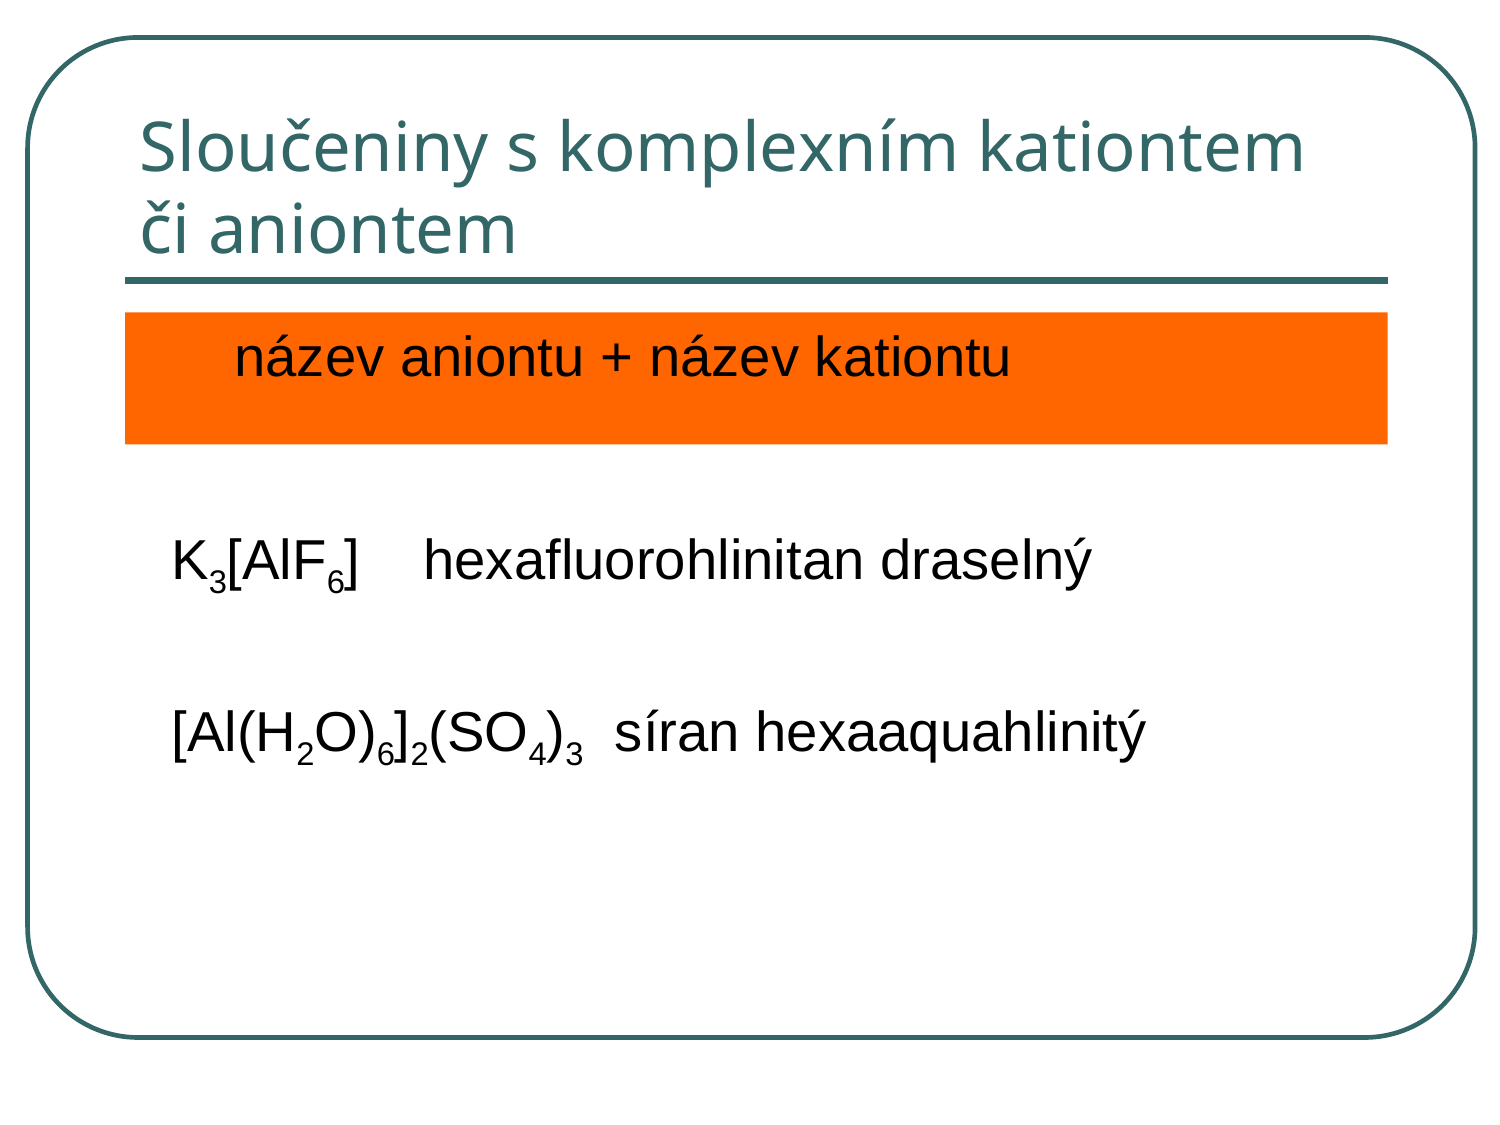

# Sloučeniny s komplexním kationtem či aniontem
 název aniontu + název kationtu
 K3[AlF6] hexafluorohlinitan draselný
 [Al(H2O)6]2(SO4)3 síran hexaaquahlinitý